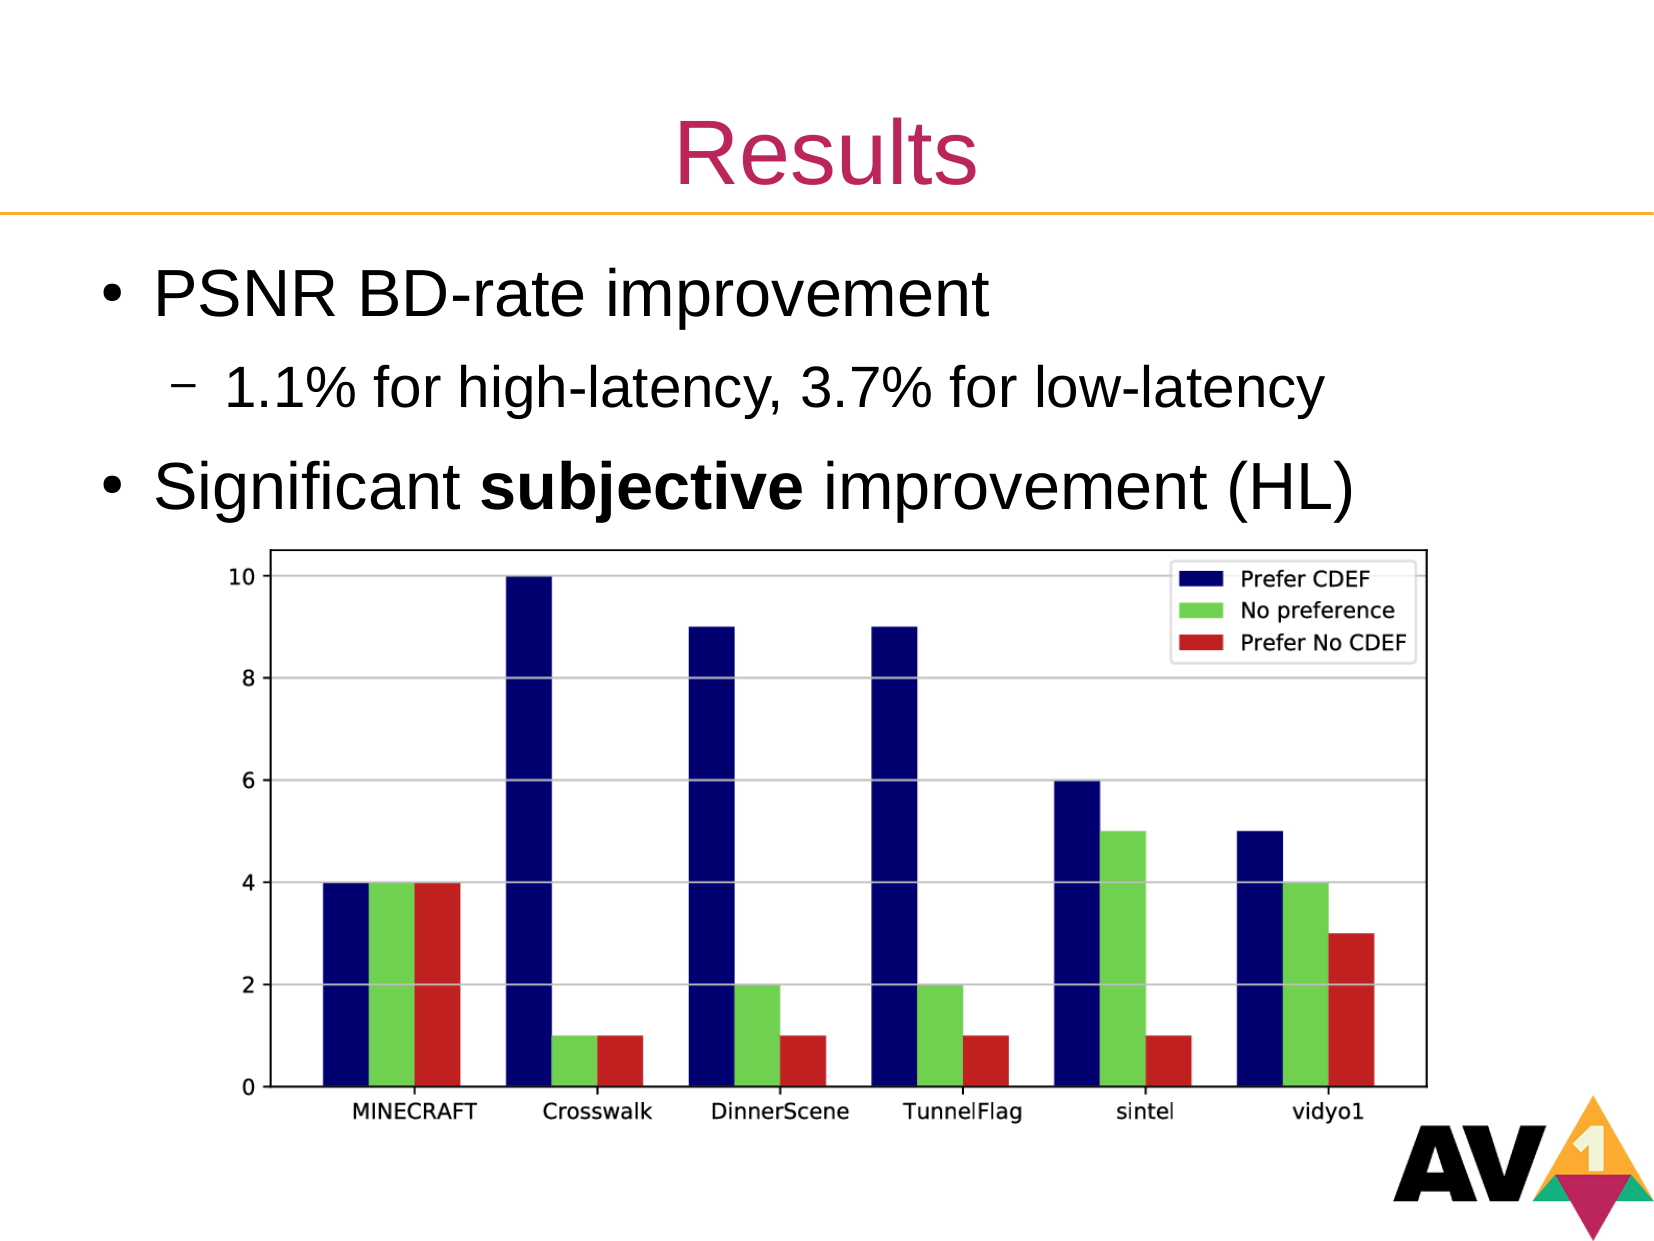

# Results
PSNR BD-rate improvement
1.1% for high-latency, 3.7% for low-latency
Significant subjective improvement (HL)